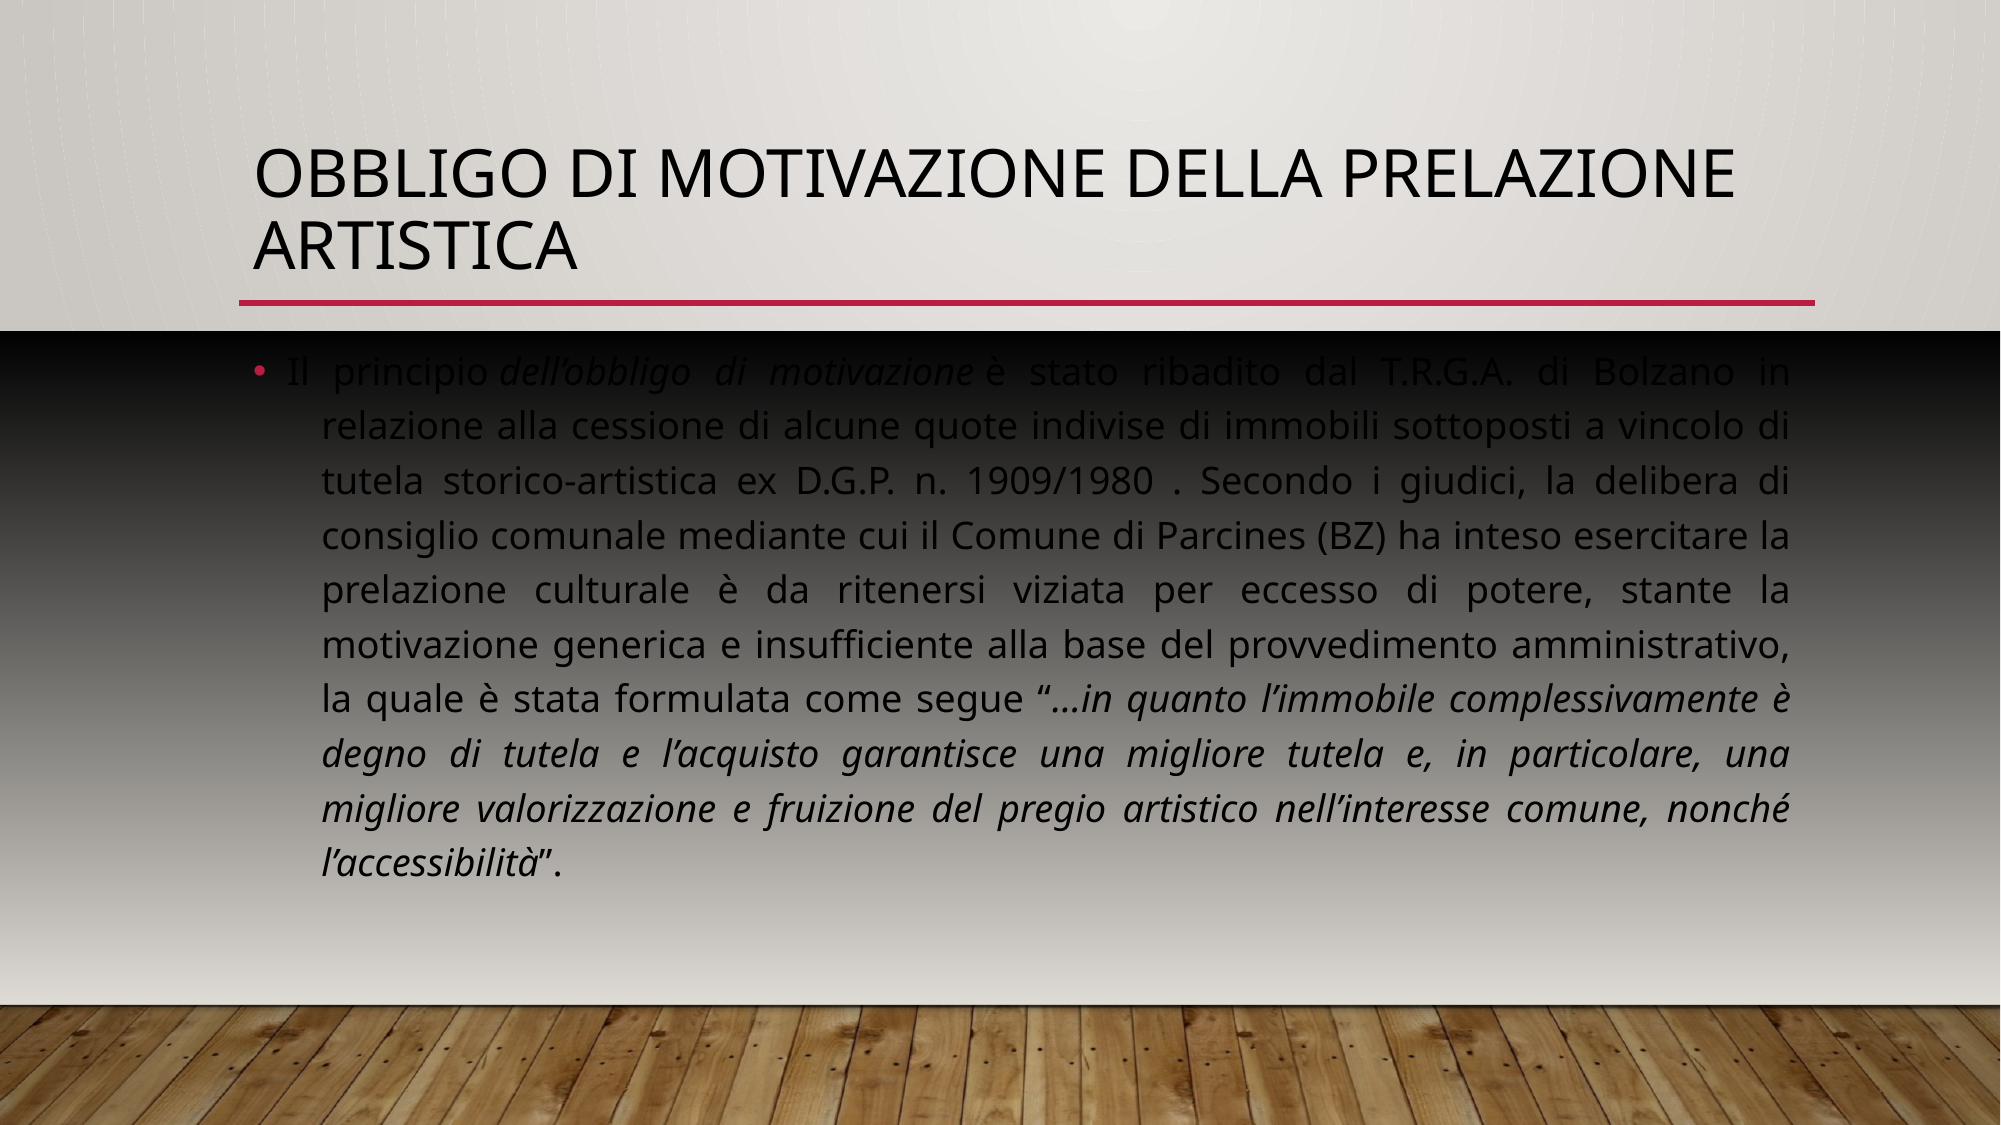

# Obbligo di motivazione della prelazione artistica
Il principio dell’obbligo di motivazione è stato ribadito dal T.R.G.A. di Bolzano in relazione alla cessione di alcune quote indivise di immobili sottoposti a vincolo di tutela storico-artistica ex D.G.P. n. 1909/1980 . Secondo i giudici, la delibera di consiglio comunale mediante cui il Comune di Parcines (BZ) ha inteso esercitare la prelazione culturale è da ritenersi viziata per eccesso di potere, stante la motivazione generica e insufficiente alla base del provvedimento amministrativo, la quale è stata formulata come segue “…in quanto l’immobile complessivamente è degno di tutela e l’acquisto garantisce una migliore tutela e, in particolare, una migliore valorizzazione e fruizione del pregio artistico nell’interesse comune, nonché l’accessibilità”.